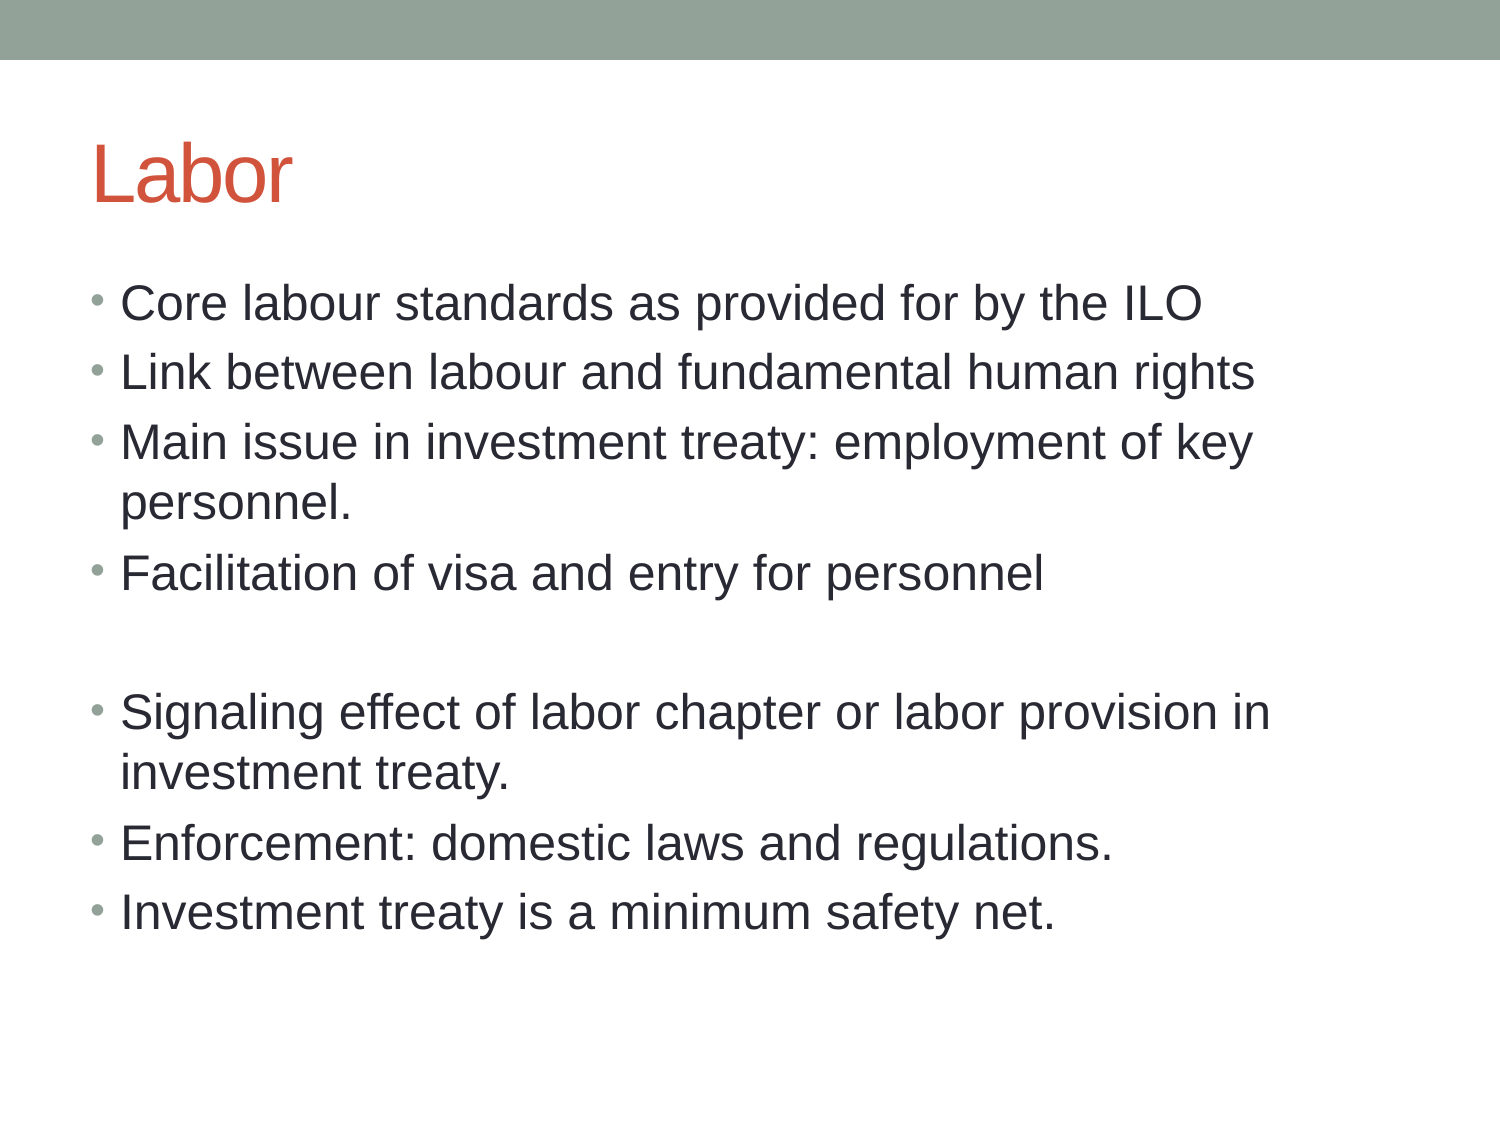

# Labor
Core labour standards as provided for by the ILO
Link between labour and fundamental human rights
Main issue in investment treaty: employment of key personnel.
Facilitation of visa and entry for personnel
Signaling effect of labor chapter or labor provision in investment treaty.
Enforcement: domestic laws and regulations.
Investment treaty is a minimum safety net.